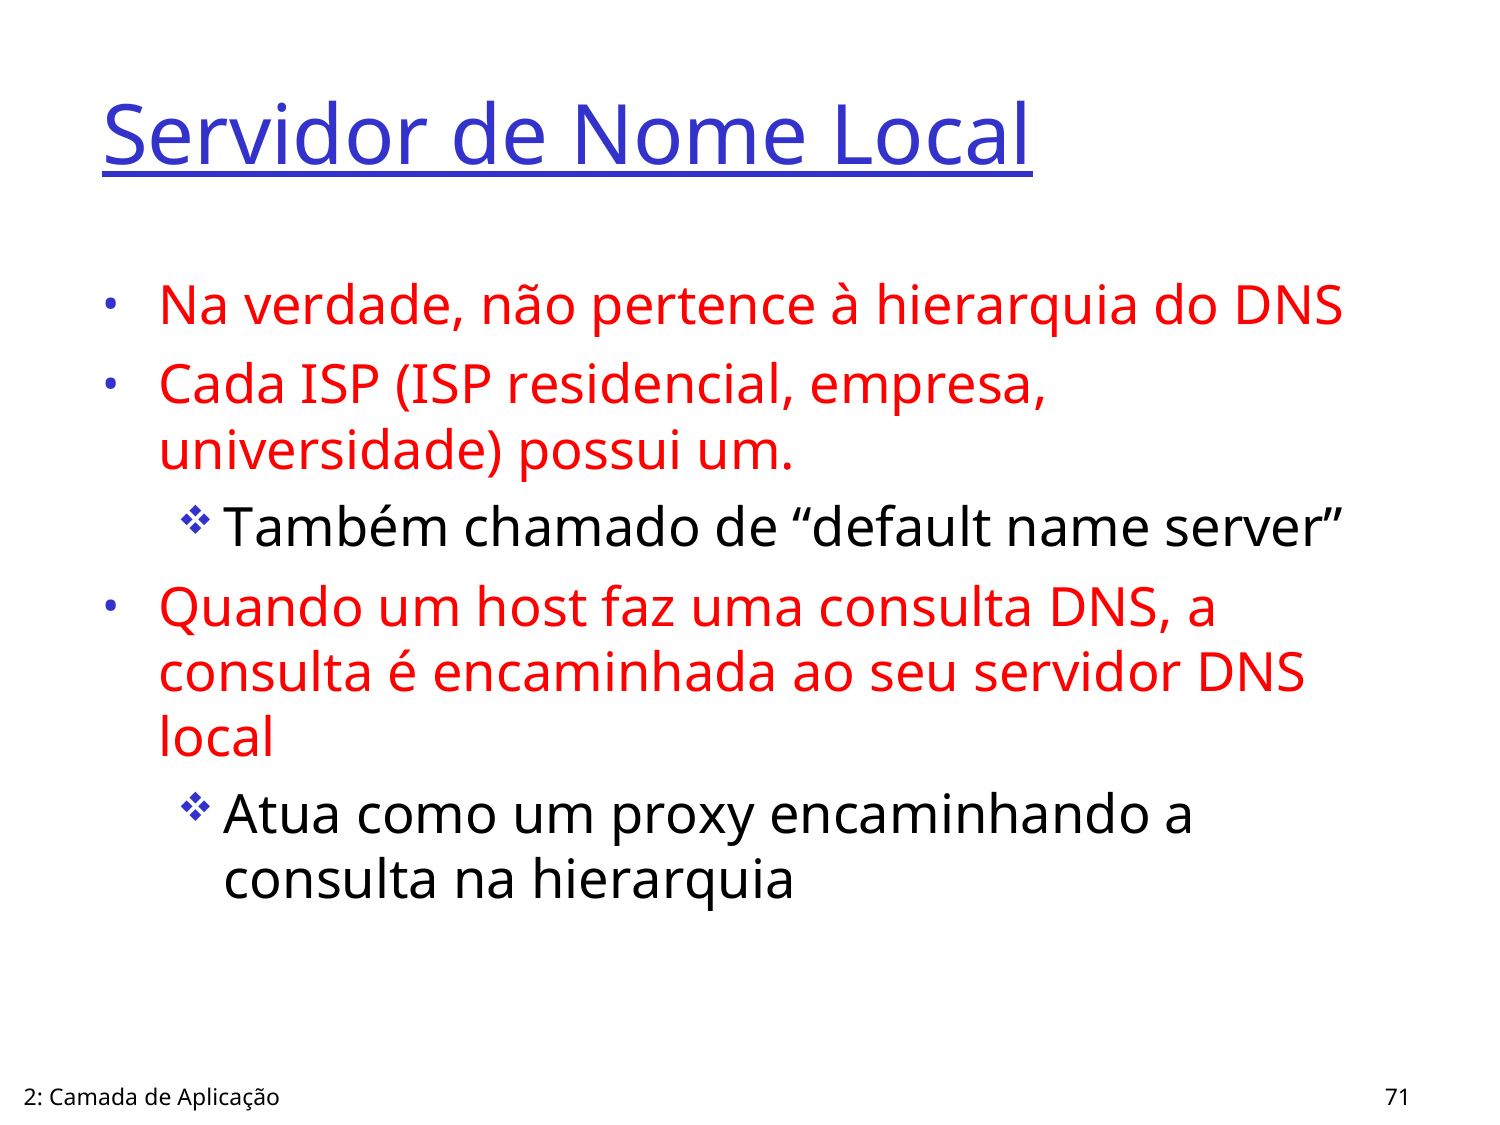

# Servidor de Nome Local
Na verdade, não pertence à hierarquia do DNS
Cada ISP (ISP residencial, empresa, universidade) possui um.
Também chamado de “default name server”
Quando um host faz uma consulta DNS, a consulta é encaminhada ao seu servidor DNS local
Atua como um proxy encaminhando a consulta na hierarquia
71